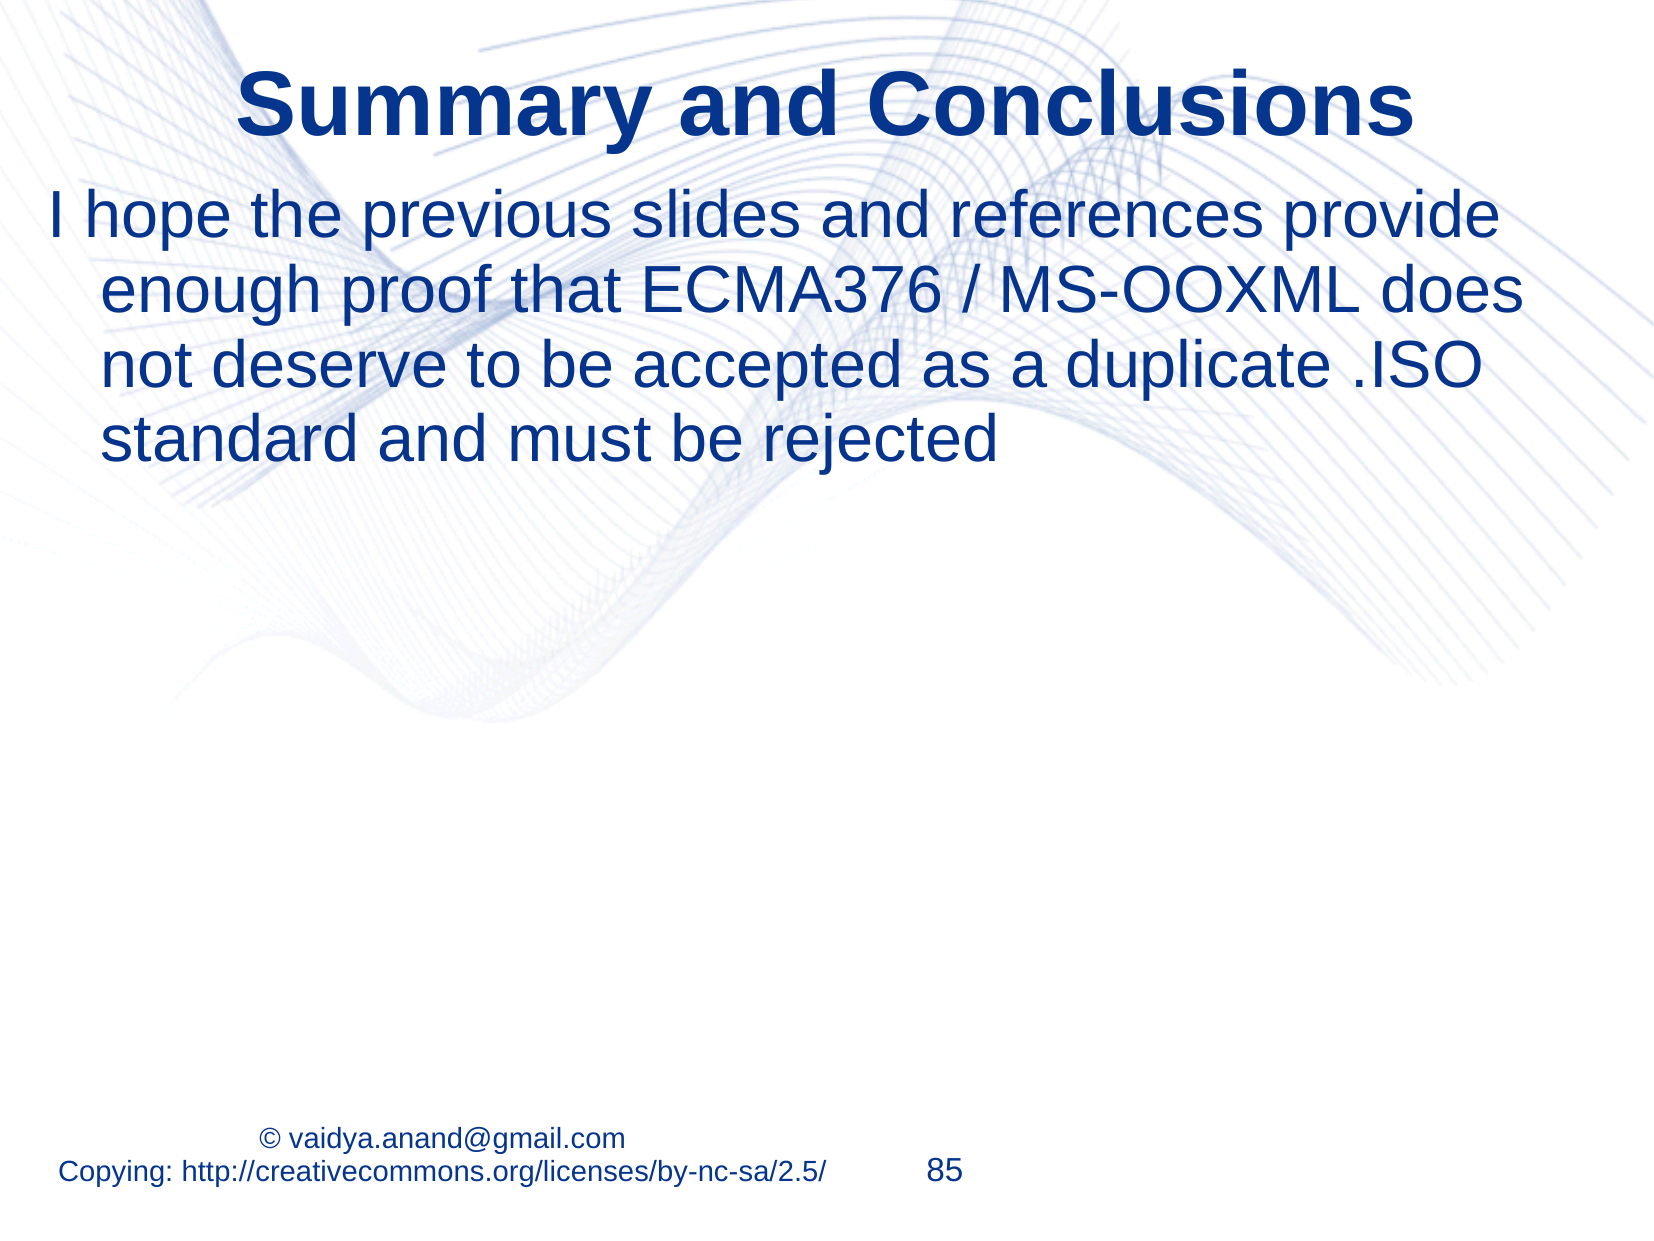

# Summary and Conclusions
I hope the previous slides and references provide enough proof that ECMA376 / MS-OOXML does not deserve to be accepted as a duplicate .ISO standard and must be rejected
http://www.broffice.org
85